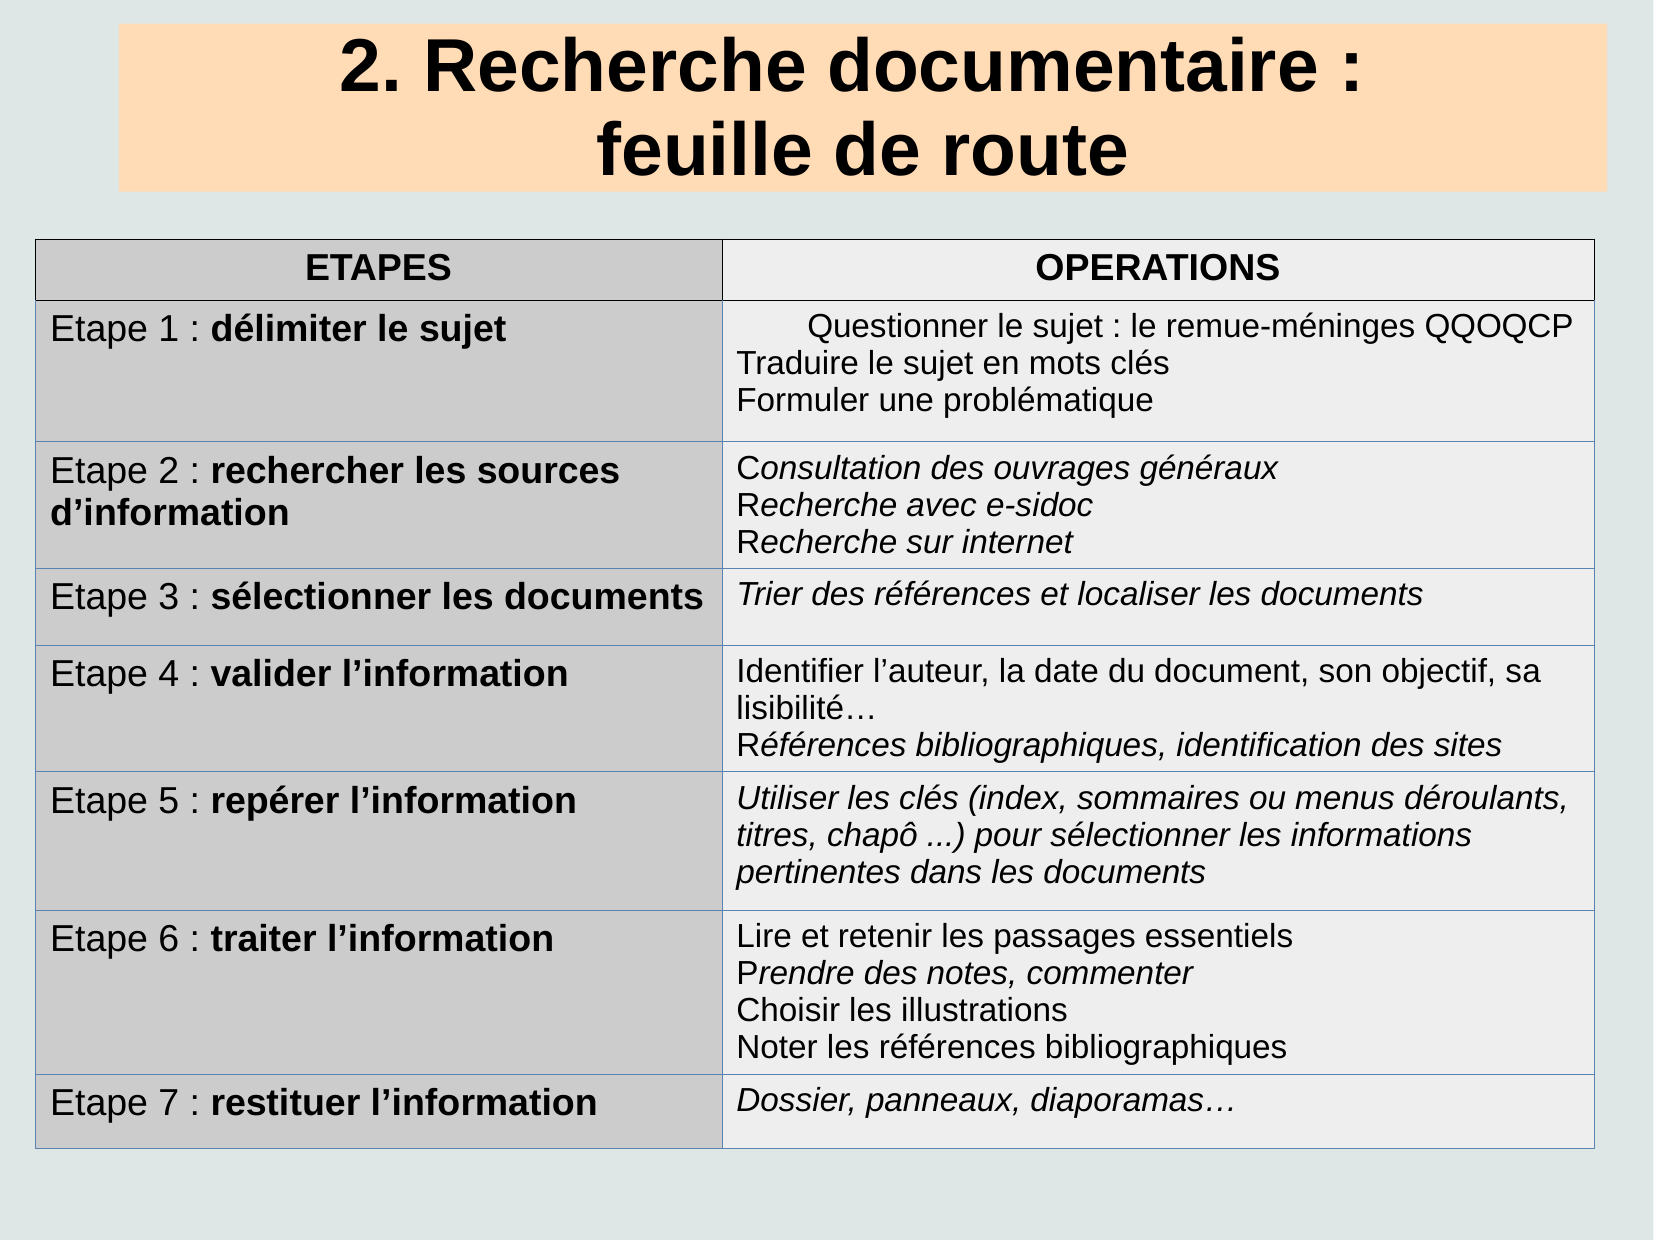

# 2. Recherche documentaire : feuille de route
| ETAPES | OPERATIONS |
| --- | --- |
| Etape 1 : délimiter le sujet | Questionner le sujet : le remue-méninges QQOQCP Traduire le sujet en mots clés Formuler une problématique |
| Etape 2 : rechercher les sources d’information | Consultation des ouvrages généraux Recherche avec e-sidoc Recherche sur internet |
| Etape 3 : sélectionner les documents | Trier des références et localiser les documents |
| Etape 4 : valider l’information | Identifier l’auteur, la date du document, son objectif, sa lisibilité… Références bibliographiques, identification des sites |
| Etape 5 : repérer l’information | Utiliser les clés (index, sommaires ou menus déroulants, titres, chapô ...) pour sélectionner les informations pertinentes dans les documents |
| Etape 6 : traiter l’information | Lire et retenir les passages essentiels Prendre des notes, commenter Choisir les illustrations Noter les références bibliographiques |
| Etape 7 : restituer l’information | Dossier, panneaux, diaporamas… |